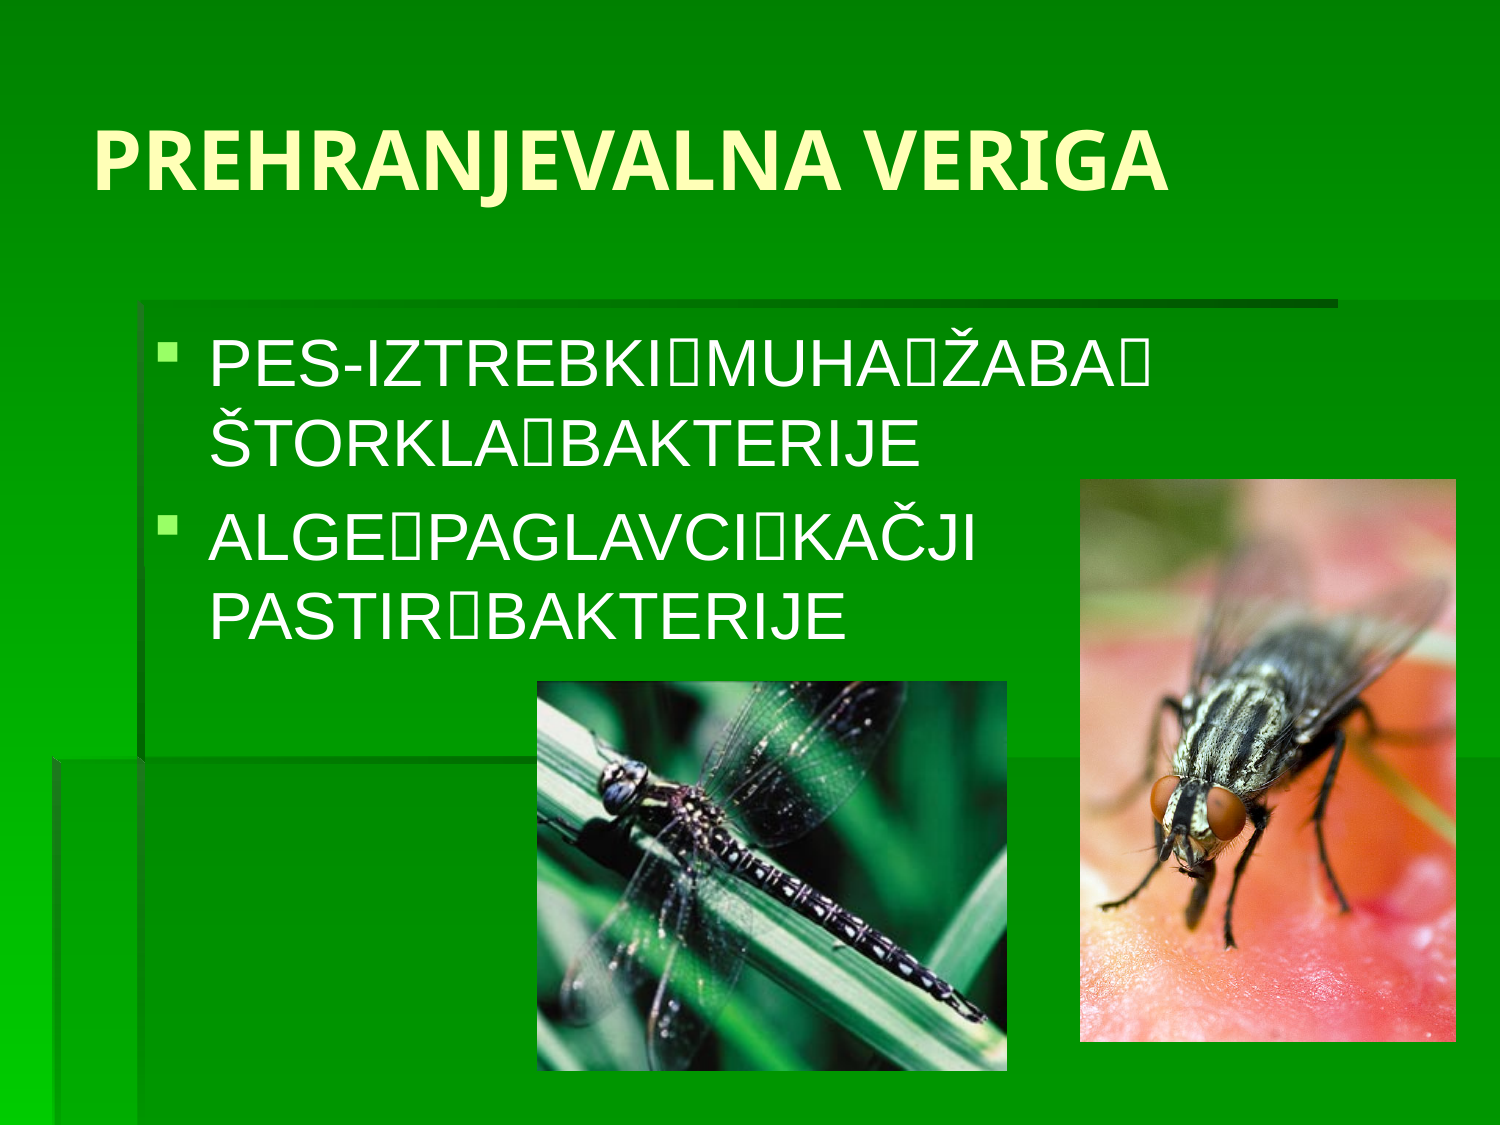

# PREHRANJEVALNA VERIGA
PES-IZTREBKIMUHAŽABA ŠTORKLABAKTERIJE
ALGEPAGLAVCIKAČJI PASTIRBAKTERIJE